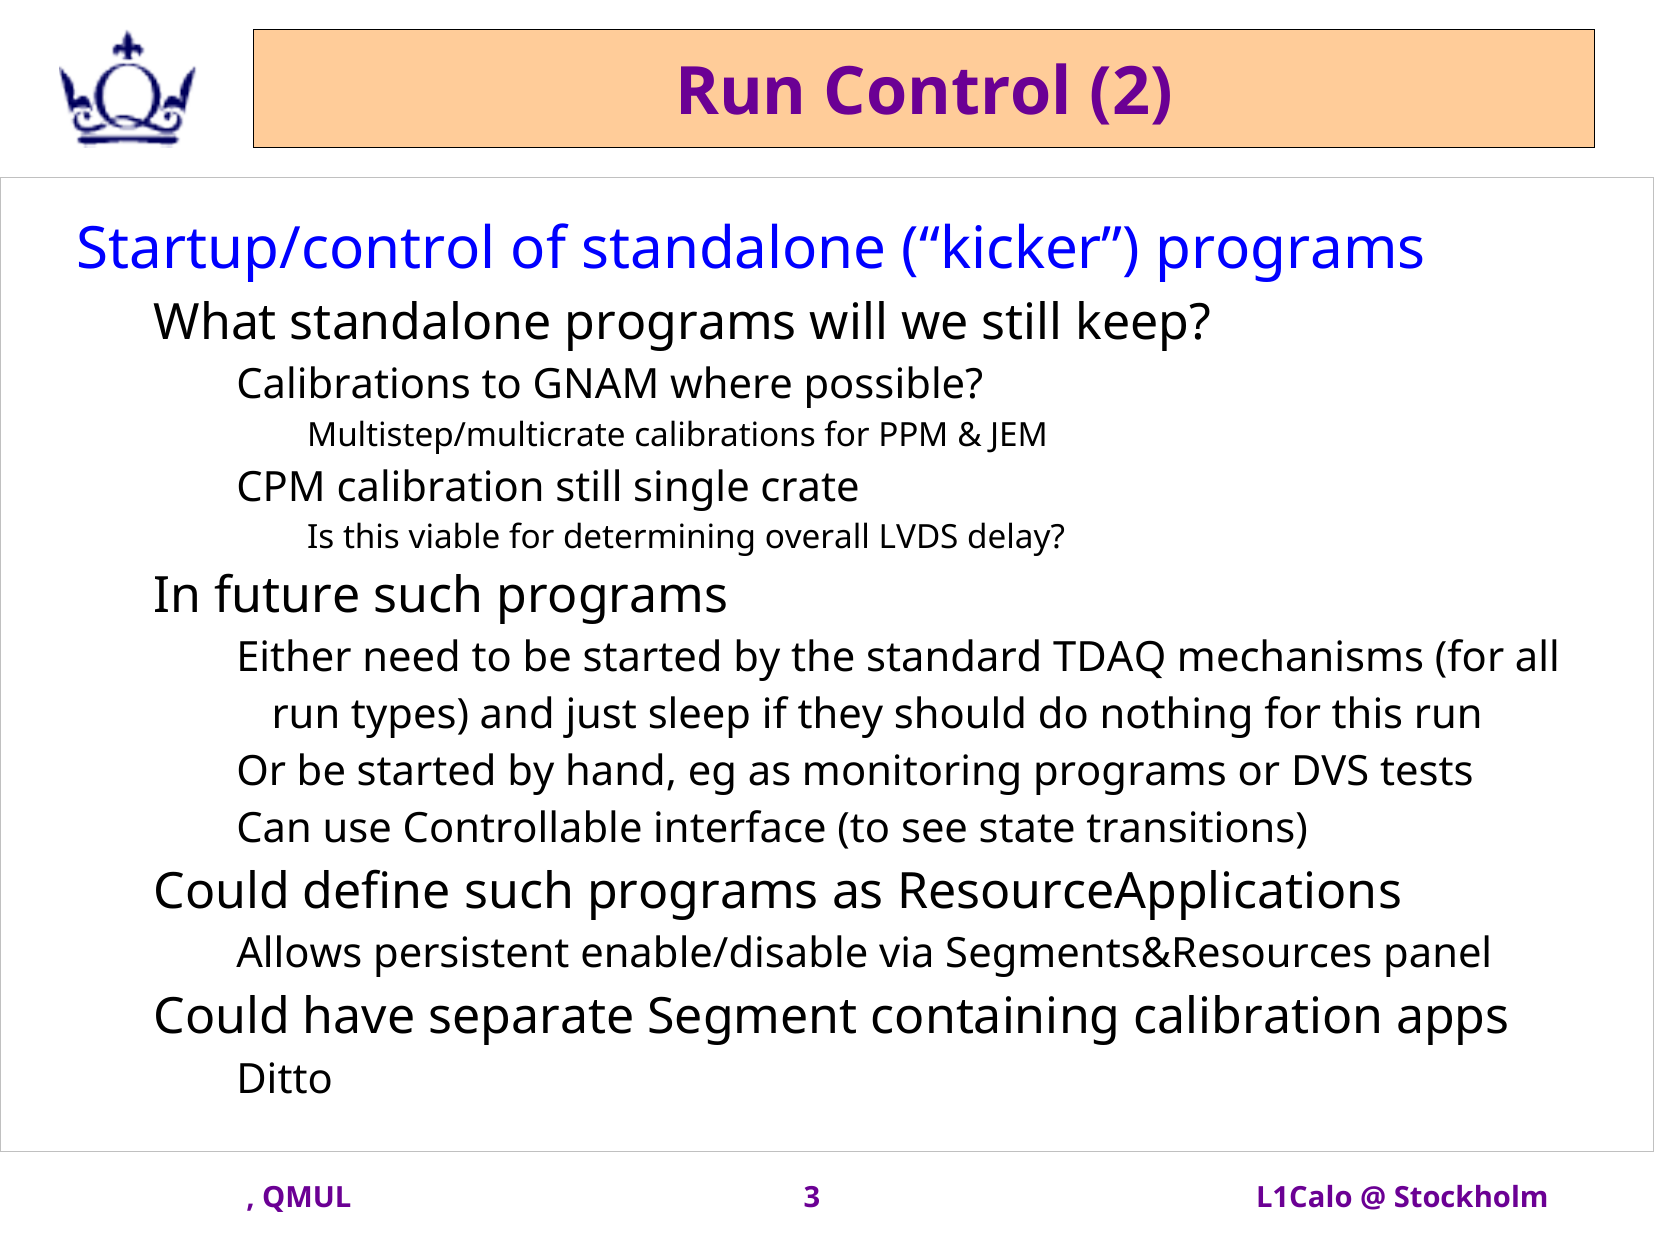

# Run Control (2)
Startup/control of standalone (“kicker”) programs
What standalone programs will we still keep?
Calibrations to GNAM where possible?
Multistep/multicrate calibrations for PPM & JEM
CPM calibration still single crate
Is this viable for determining overall LVDS delay?
In future such programs
Either need to be started by the standard TDAQ mechanisms (for all run types) and just sleep if they should do nothing for this run
Or be started by hand, eg as monitoring programs or DVS tests
Can use Controllable interface (to see state transitions)
Could define such programs as ResourceApplications
Allows persistent enable/disable via Segments&Resources panel
Could have separate Segment containing calibration apps
Ditto